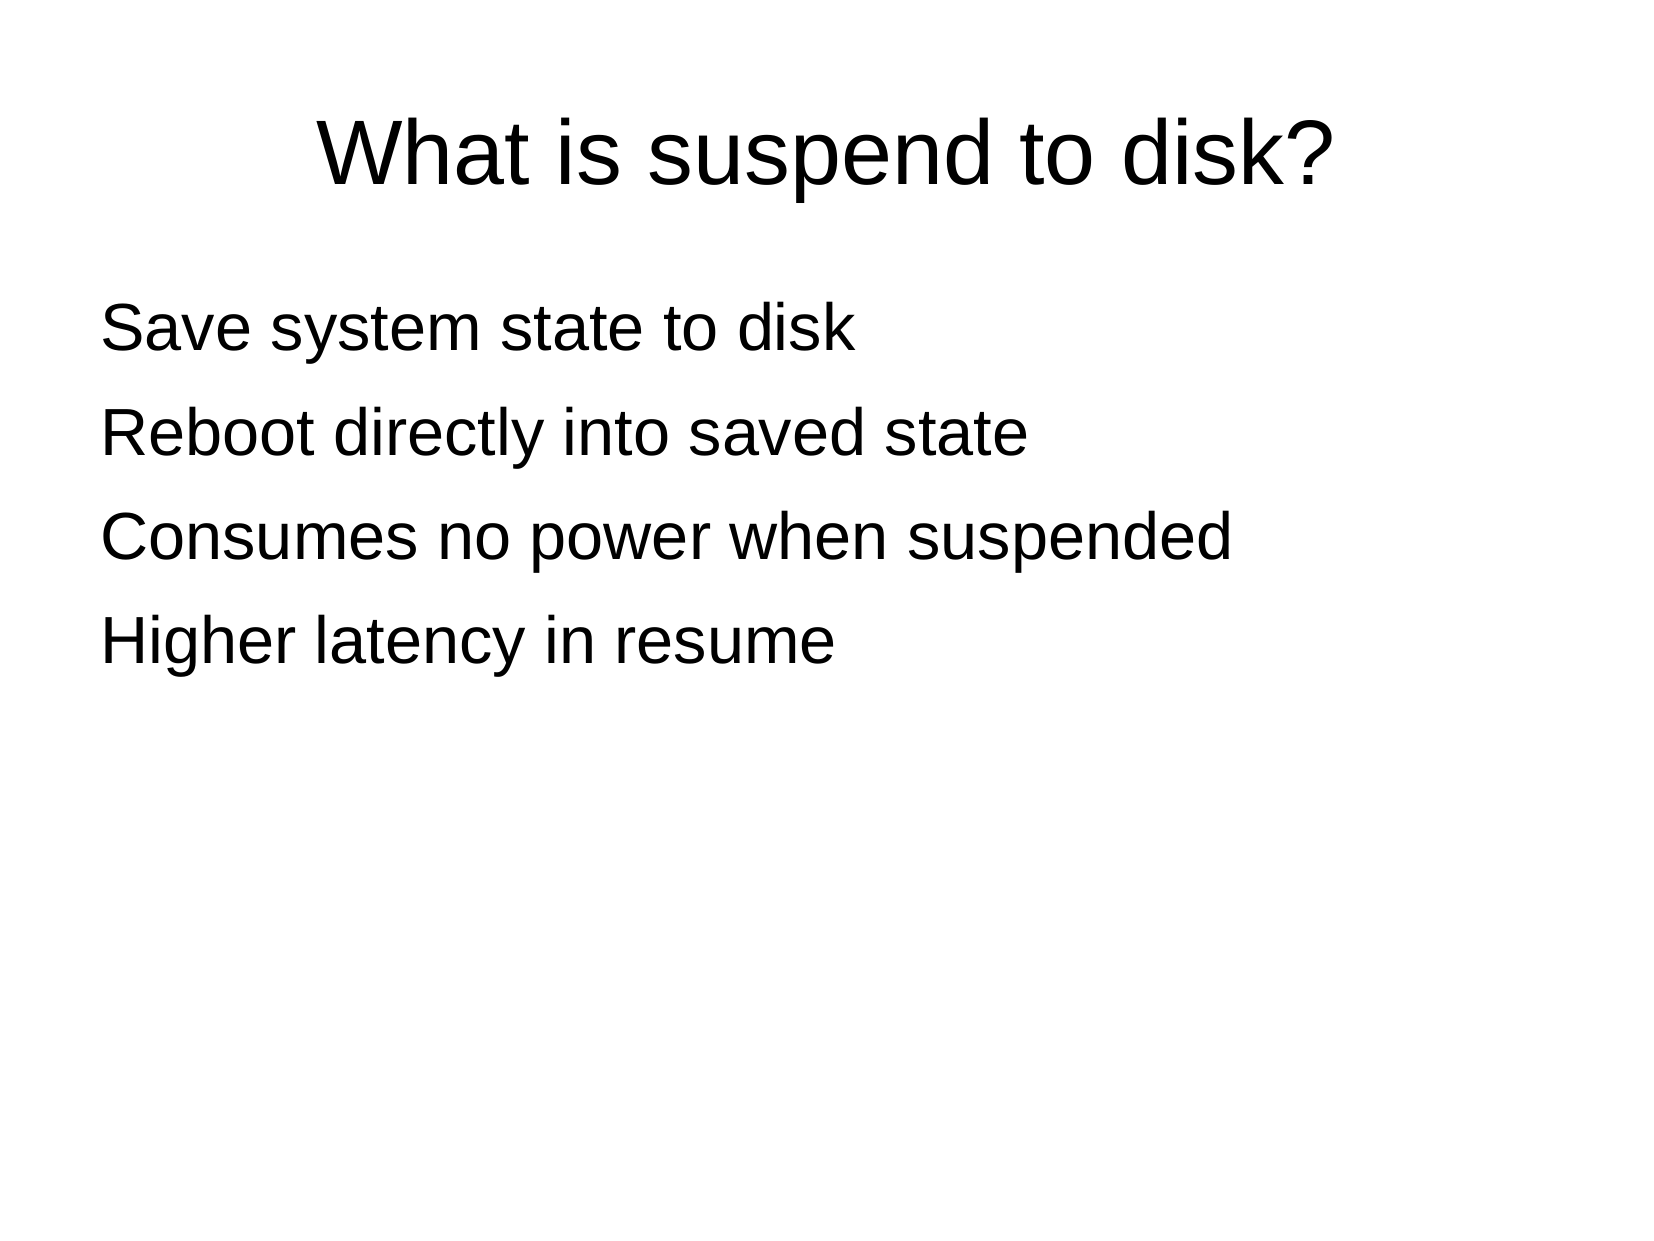

# What is suspend to disk?
Save system state to disk
Reboot directly into saved state
Consumes no power when suspended
Higher latency in resume